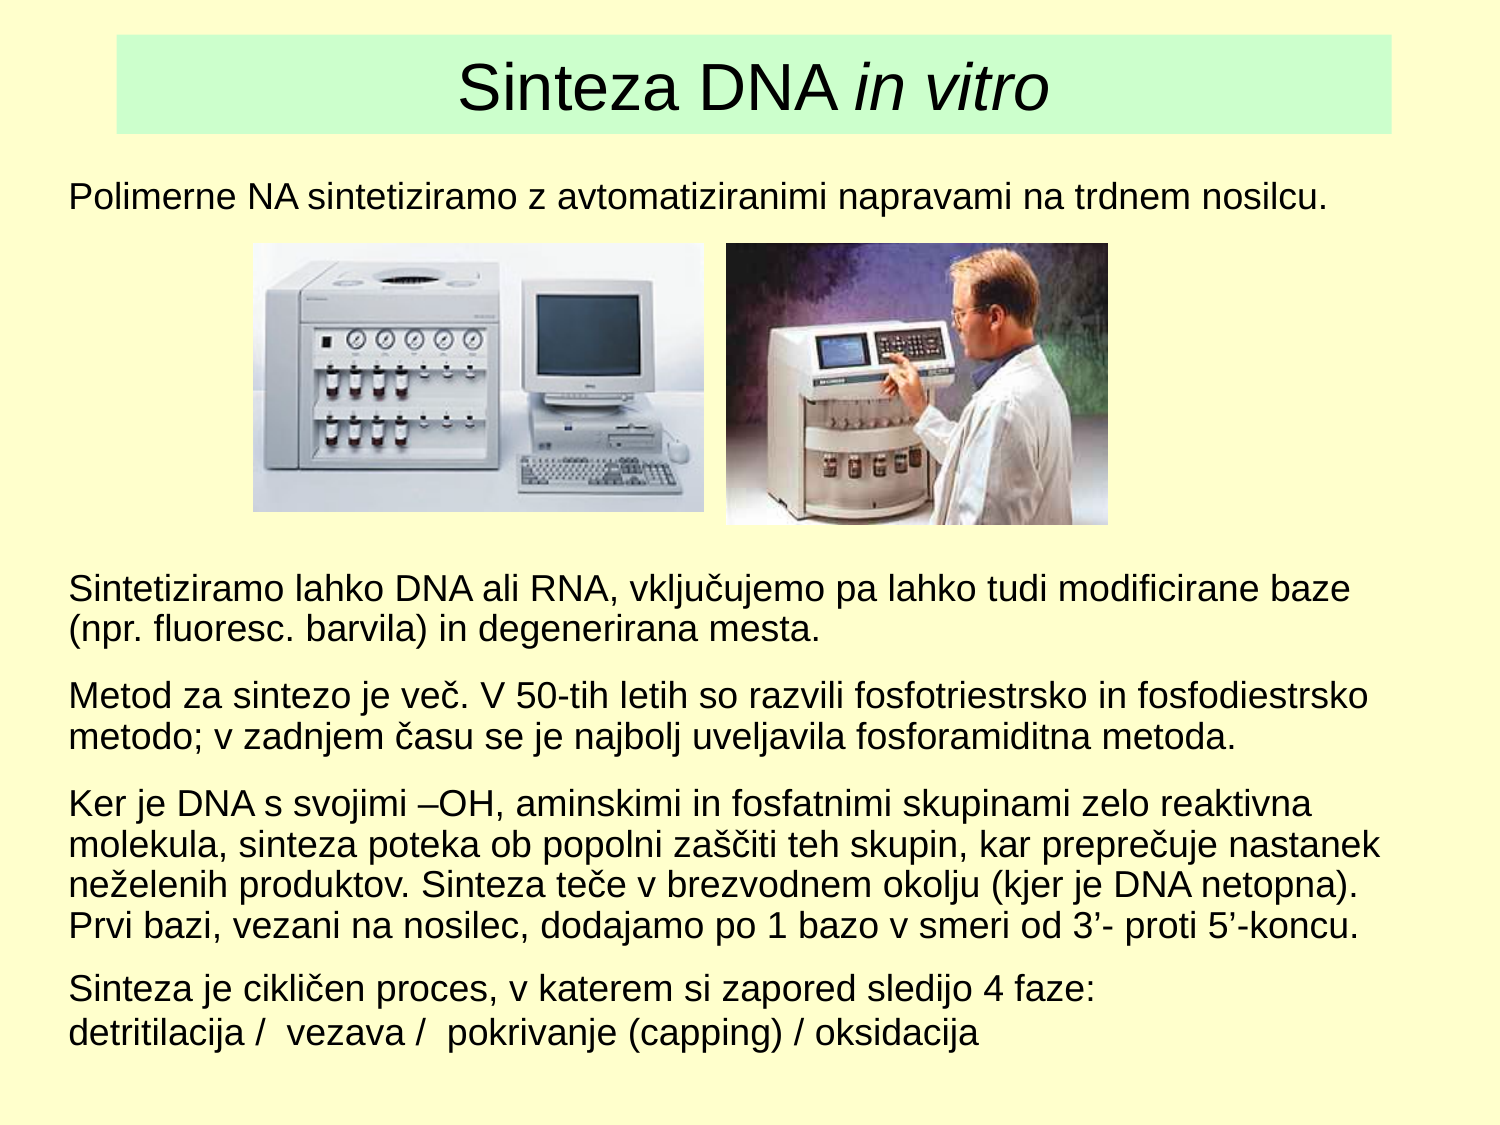

# Sinteza DNA in vitro
Polimerne NA sintetiziramo z avtomatiziranimi napravami na trdnem nosilcu.
Sintetiziramo lahko DNA ali RNA, vključujemo pa lahko tudi modificirane baze
(npr. fluoresc. barvila) in degenerirana mesta.
Metod za sintezo je več. V 50-tih letih so razvili fosfotriestrsko in fosfodiestrsko metodo; v zadnjem času se je najbolj uveljavila fosforamiditna metoda.
Ker je DNA s svojimi –OH, aminskimi in fosfatnimi skupinami zelo reaktivna molekula, sinteza poteka ob popolni zaščiti teh skupin, kar preprečuje nastanek neželenih produktov. Sinteza teče v brezvodnem okolju (kjer je DNA netopna).
Prvi bazi, vezani na nosilec, dodajamo po 1 bazo v smeri od 3’- proti 5’-koncu.
Sinteza je cikličen proces, v katerem si zapored sledijo 4 faze:
detritilacija / vezava / pokrivanje (capping) / oksidacija